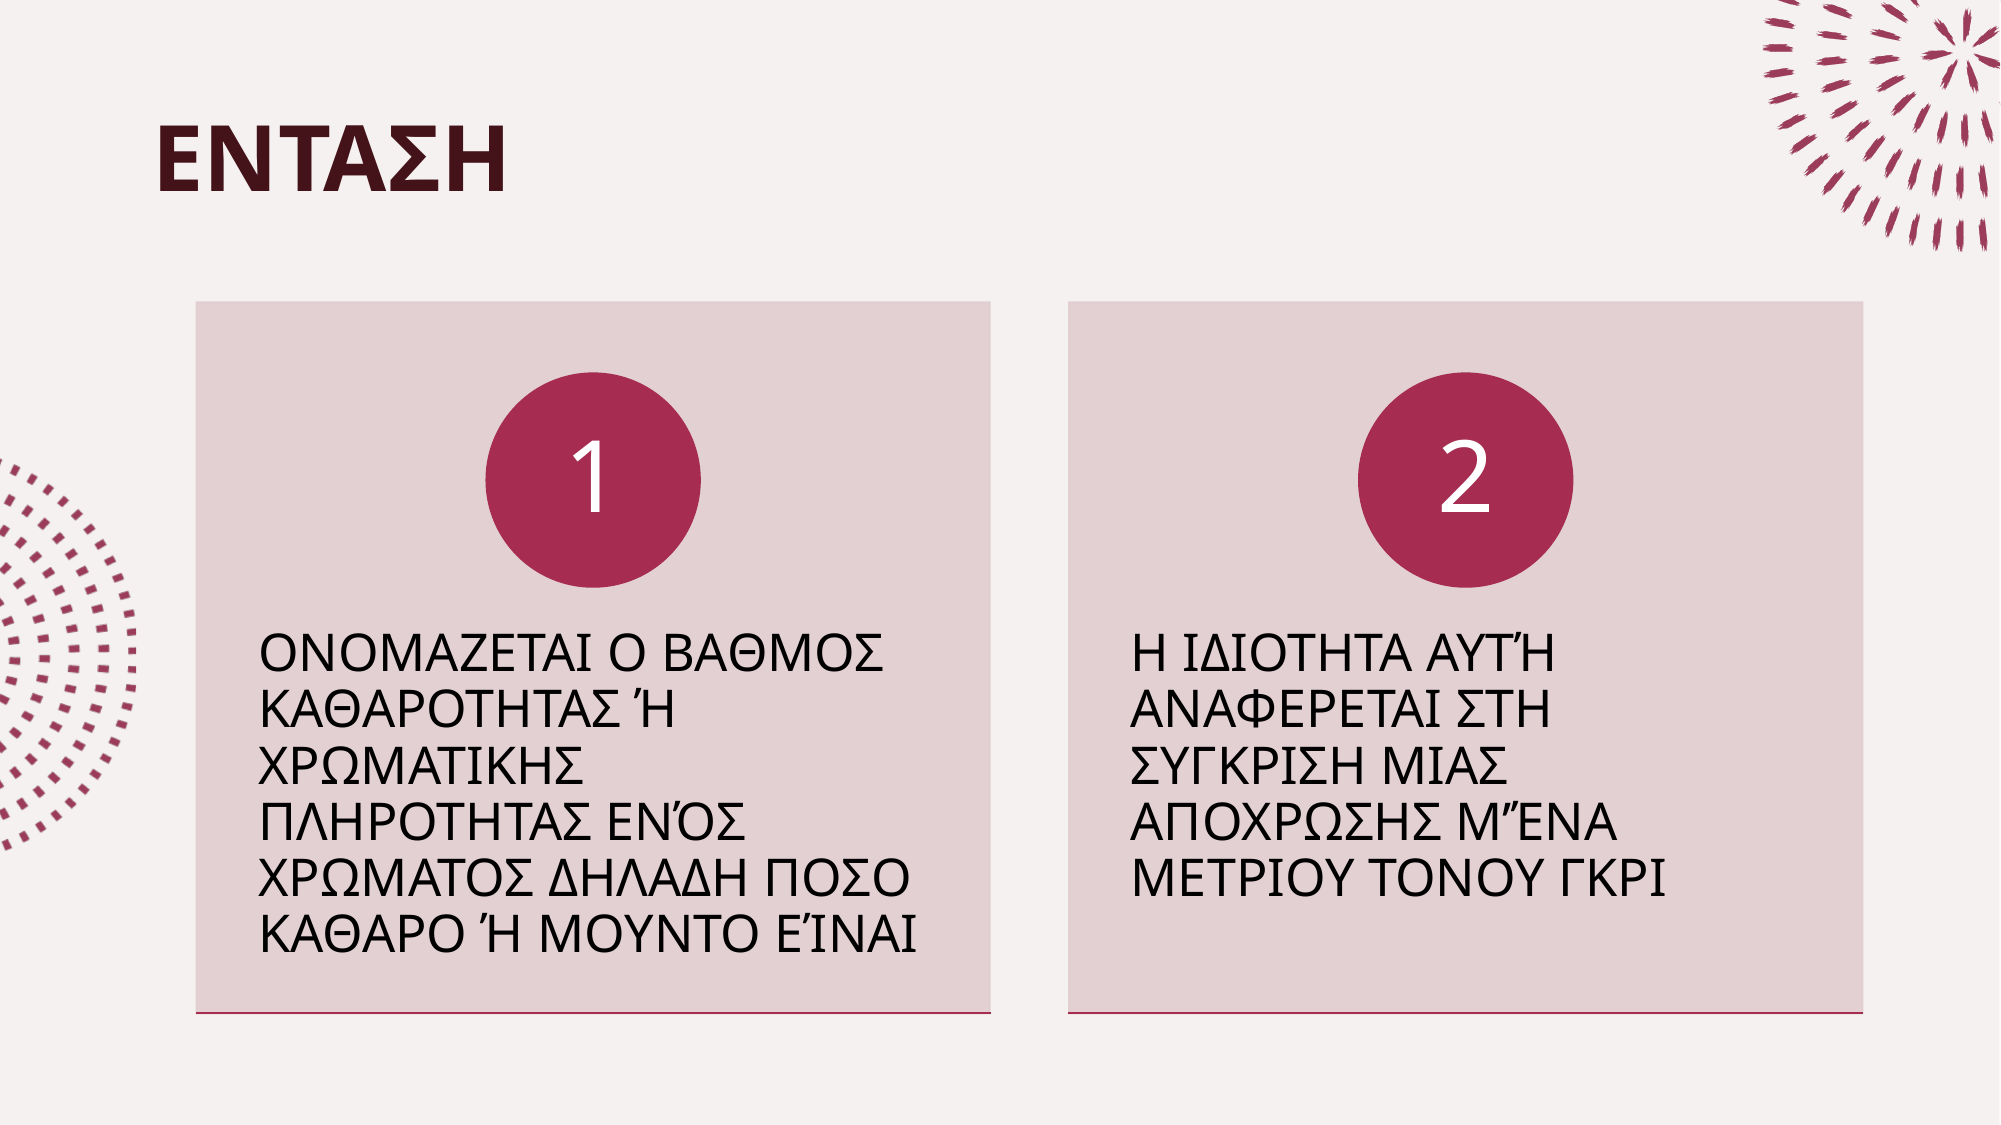

# ΕΝΤΑΣΗ
ΟΝΟΜΑΖΕΤΑΙ Ο ΒΑΘΜΟΣ ΚΑΘΑΡΟΤΗΤΑΣ Ή ΧΡΩΜΑΤΙΚΗΣ ΠΛΗΡΟΤΗΤΑΣ ΕΝΌΣ ΧΡΩΜΑΤΟΣ ΔΗΛΑΔΗ ΠΟΣΟ ΚΑΘΑΡΟ Ή ΜΟΥΝΤΟ ΕΊΝΑΙ
Η ΙΔΙΟΤΗΤΑ ΑΥΤΉ ΑΝΑΦΕΡΕΤΑΙ ΣΤΗ ΣΥΓΚΡΙΣΗ ΜΙΑΣ ΑΠΟΧΡΩΣΗΣ Μ’ΈΝΑ ΜΕΤΡΙΟΥ ΤΟΝΟΥ ΓΚΡΙ
1
2